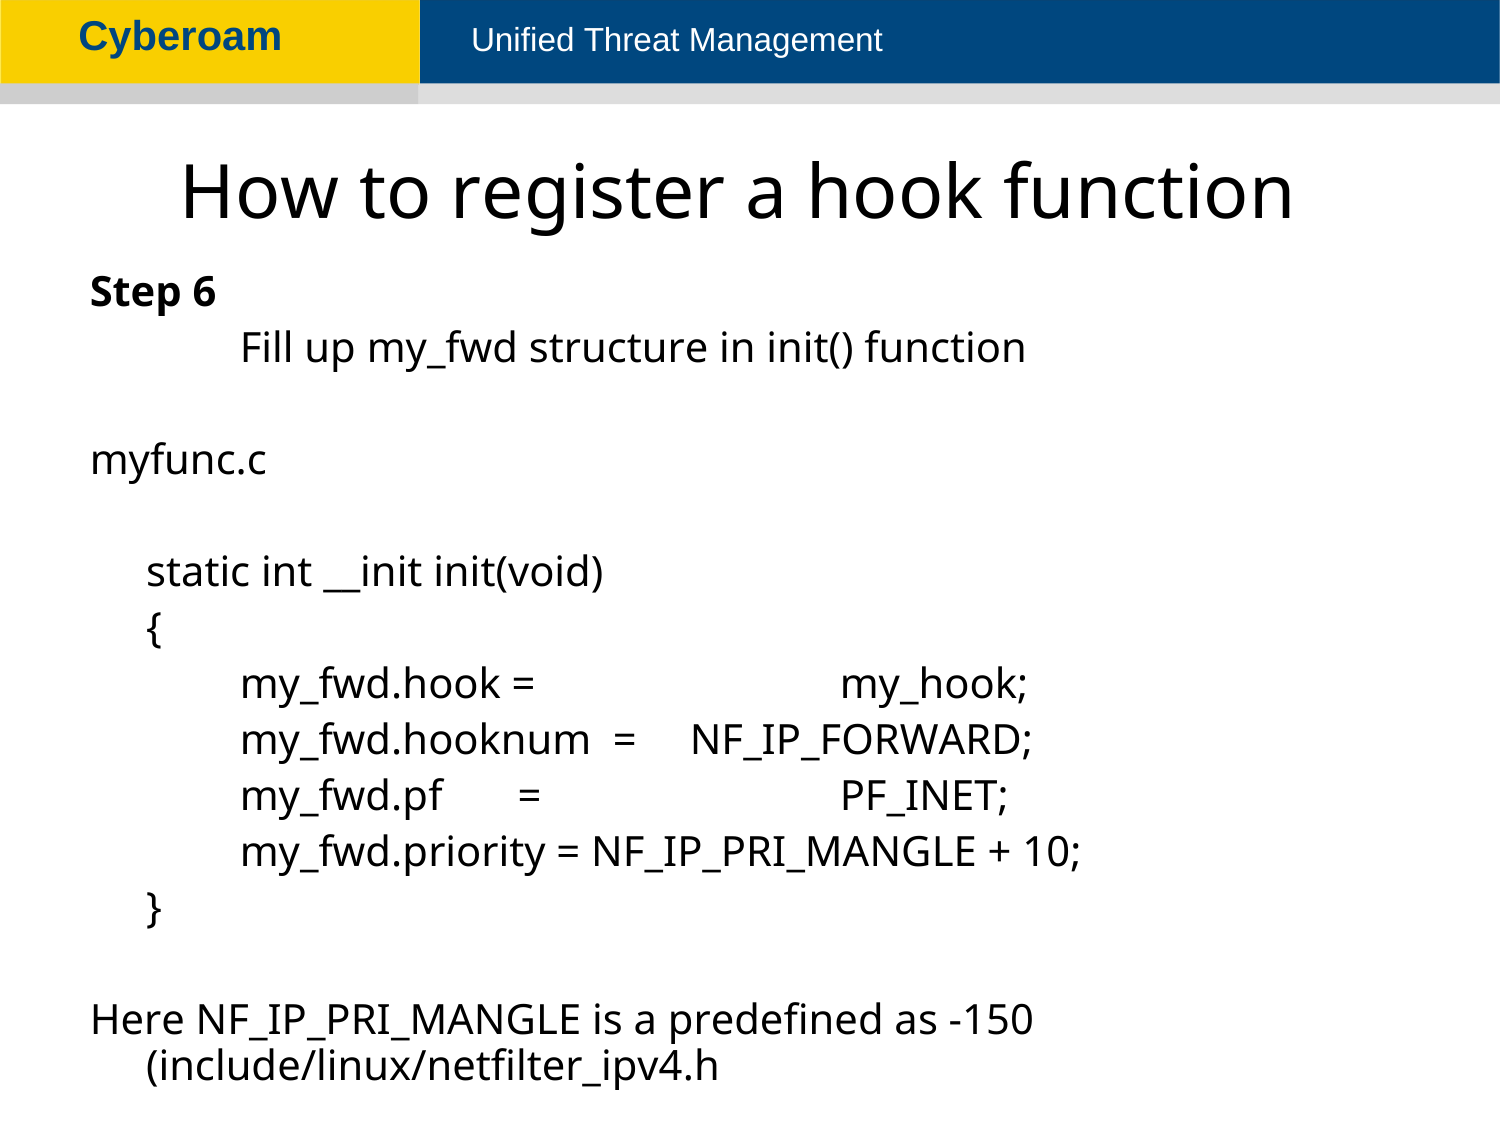

# How to register a hook function
Step 6
		Fill up my_fwd structure in init() function
myfunc.c
	static int __init init(void)
	{
		my_fwd.hook = 		my_hook;
		my_fwd.hooknum = 	NF_IP_FORWARD;
		my_fwd.pf = 		PF_INET;
		my_fwd.priority = NF_IP_PRI_MANGLE + 10;
	}
Here NF_IP_PRI_MANGLE is a predefined as -150 		(include/linux/netfilter_ipv4.h